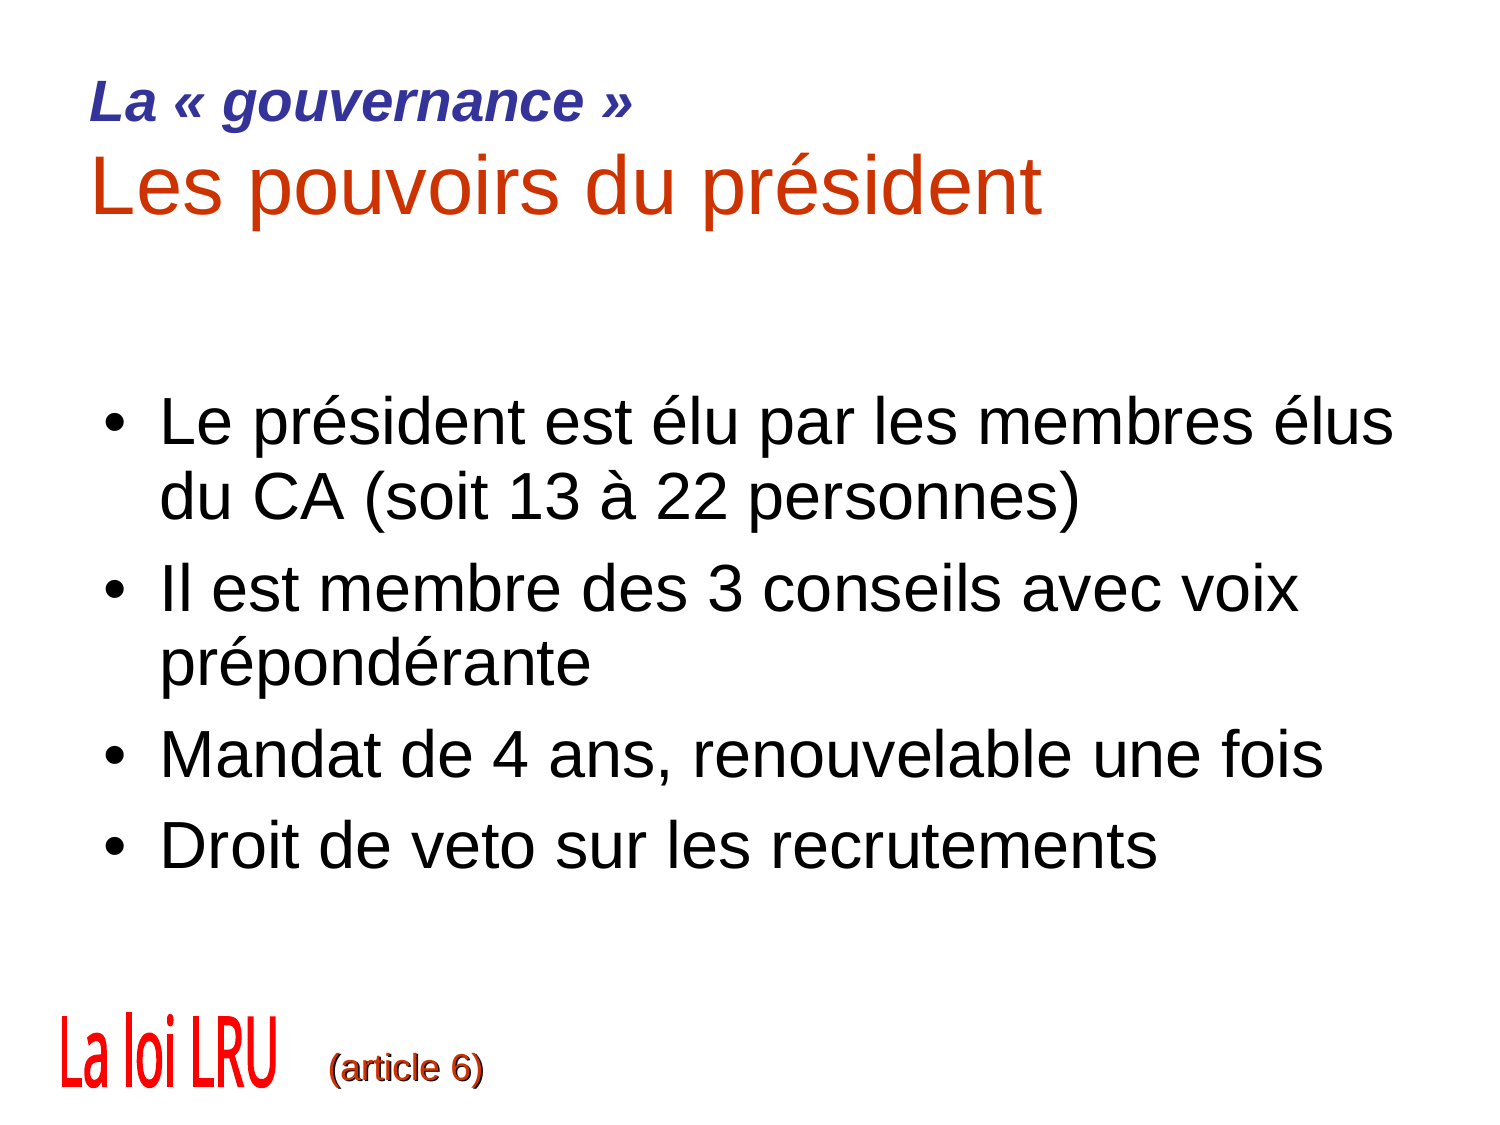

# La « gouvernance » Les pouvoirs du président
Le président est élu par les membres élus du CA (soit 13 à 22 personnes)
Il est membre des 3 conseils avec voix prépondérante
Mandat de 4 ans, renouvelable une fois
Droit de veto sur les recrutements
La loi LRU
(article 6)